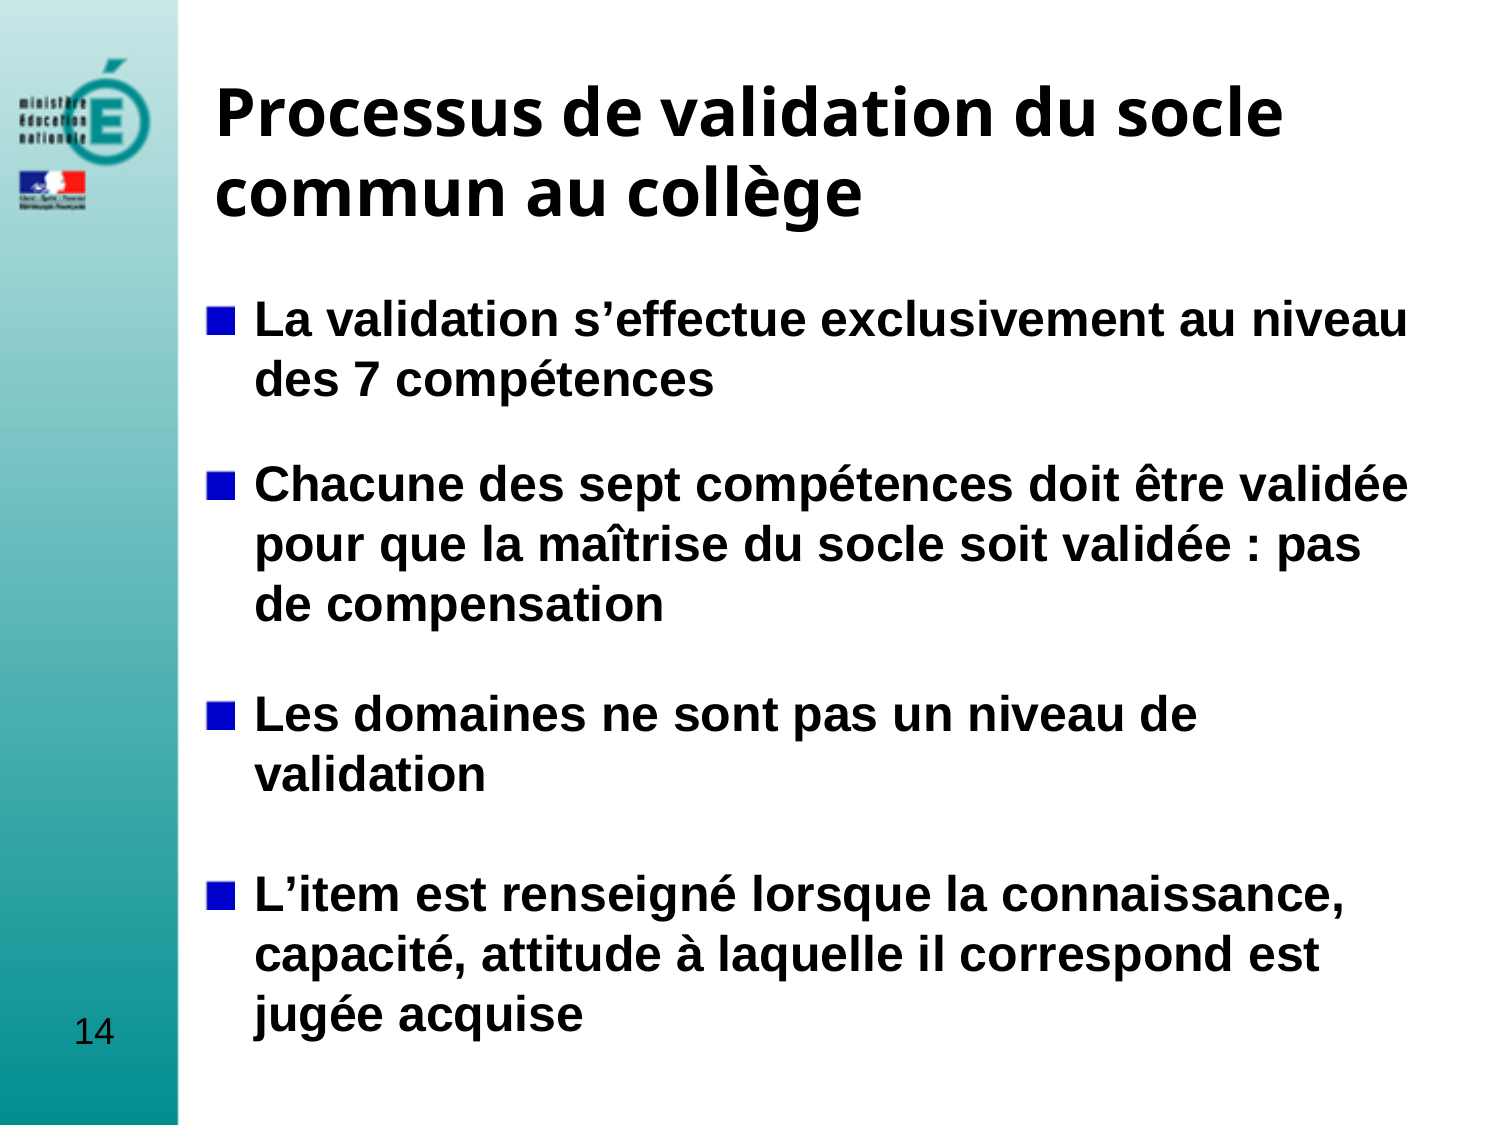

# Processus de validation du socle commun au collège
La validation s’effectue exclusivement au niveau des 7 compétences
Chacune des sept compétences doit être validée pour que la maîtrise du socle soit validée : pas de compensation
Les domaines ne sont pas un niveau de validation
L’item est renseigné lorsque la connaissance, capacité, attitude à laquelle il correspond est jugée acquise